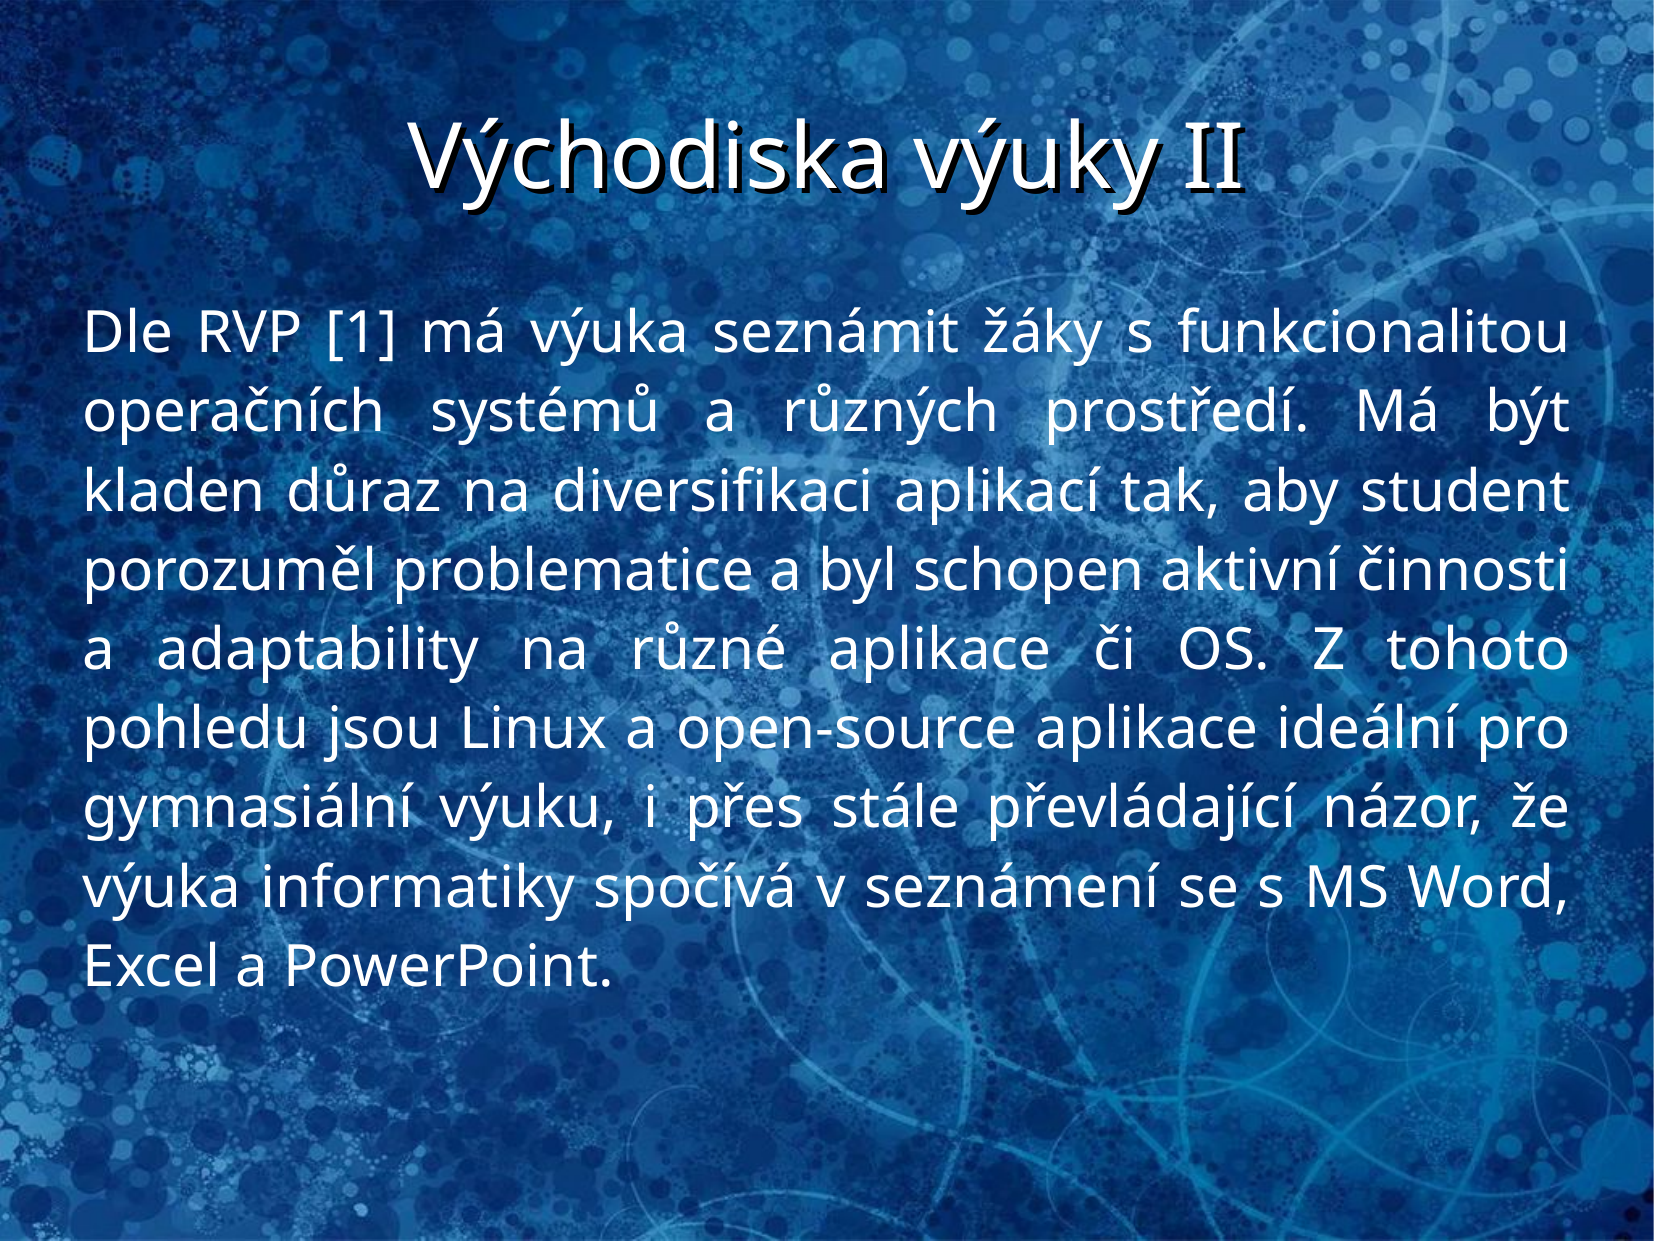

# Východiska výuky II
Dle RVP [1] má výuka seznámit žáky s funkcionalitou operačních systémů a různých prostředí. Má být kladen důraz na diversifikaci aplikací tak, aby student porozuměl problematice a byl schopen aktivní činnosti a adaptability na různé aplikace či OS. Z tohoto pohledu jsou Linux a open-source aplikace ideální pro gymnasiální výuku, i přes stále převládající názor, že výuka informatiky spočívá v seznámení se s MS Word, Excel a PowerPoint.